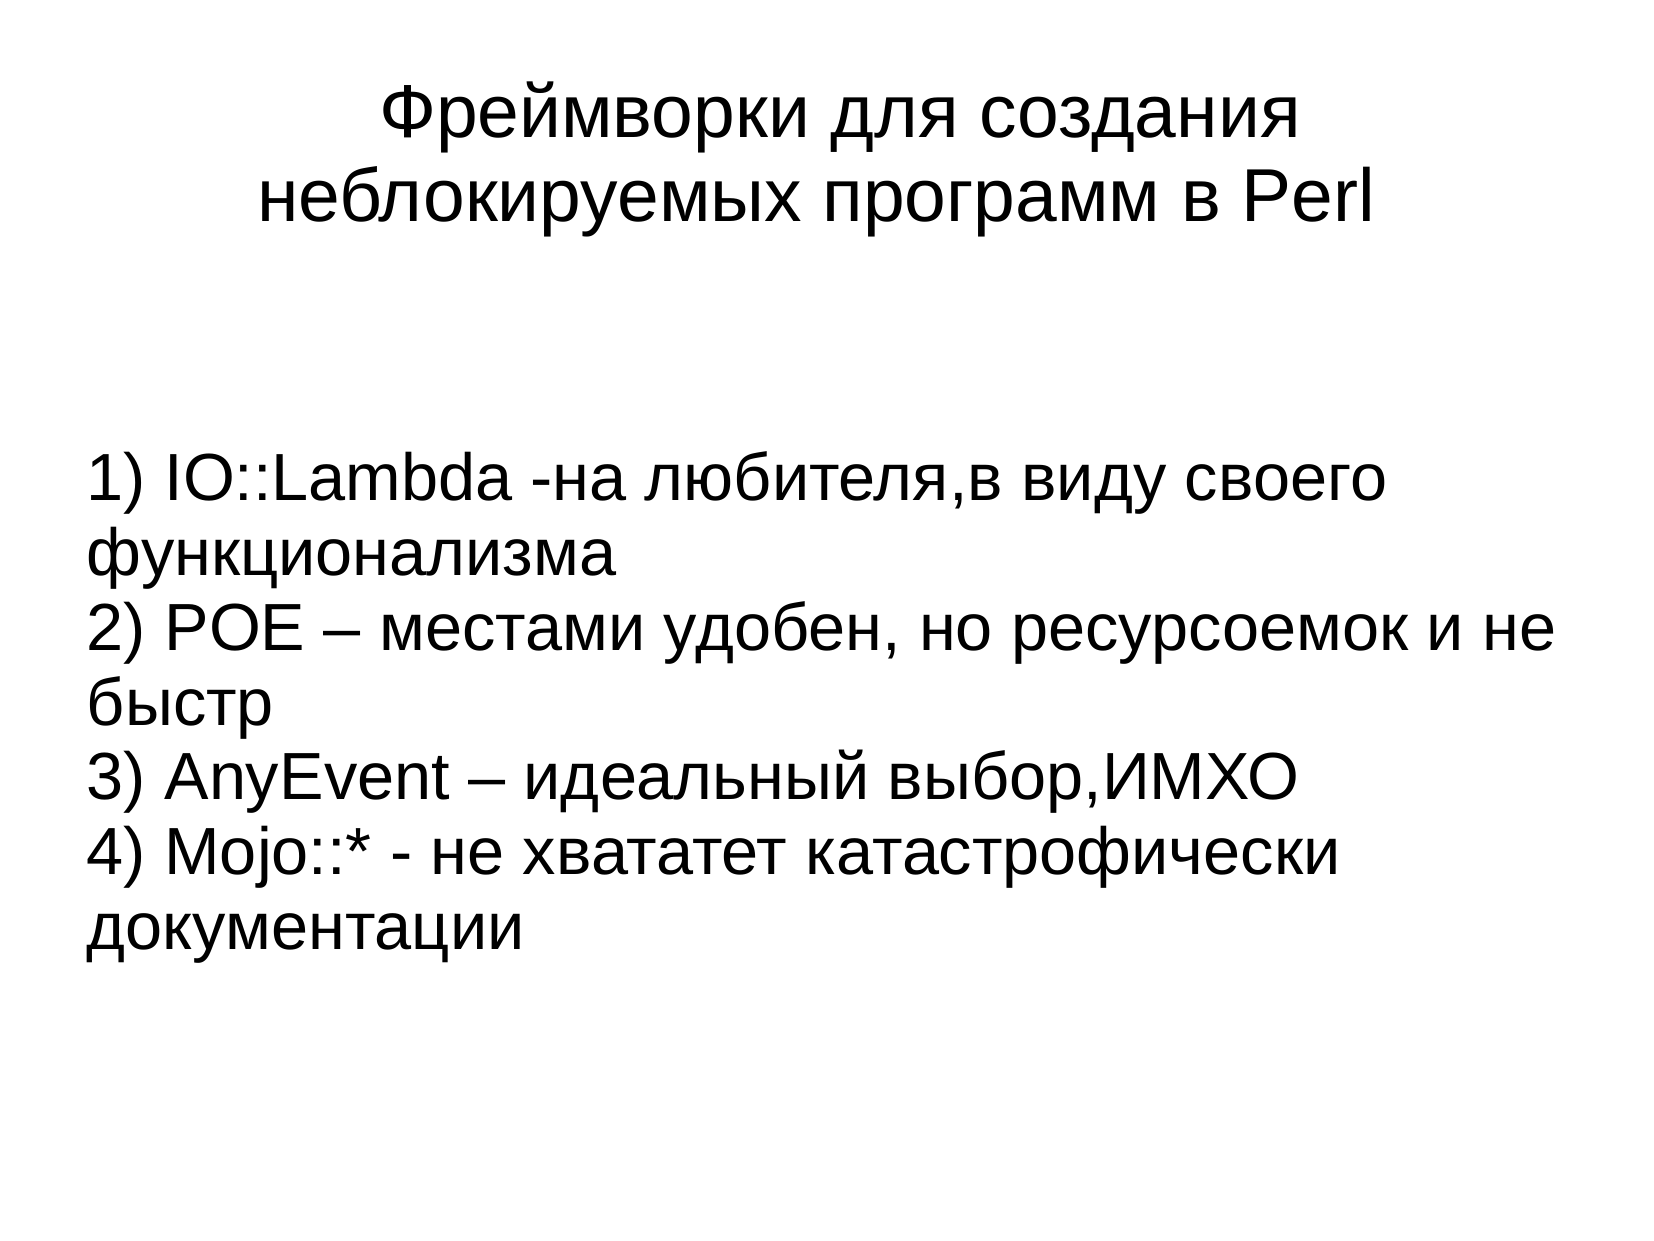

# Фреймворки для создания неблокируемых программ в Perl
 IO::Lambda -на любителя,в виду своего функционализма
 POE – местами удобен, но ресурсоемок и не быстр
 AnyEvent – идеальный выбор,ИМХО
 Mojo::* - не хвататет катастрофически документации